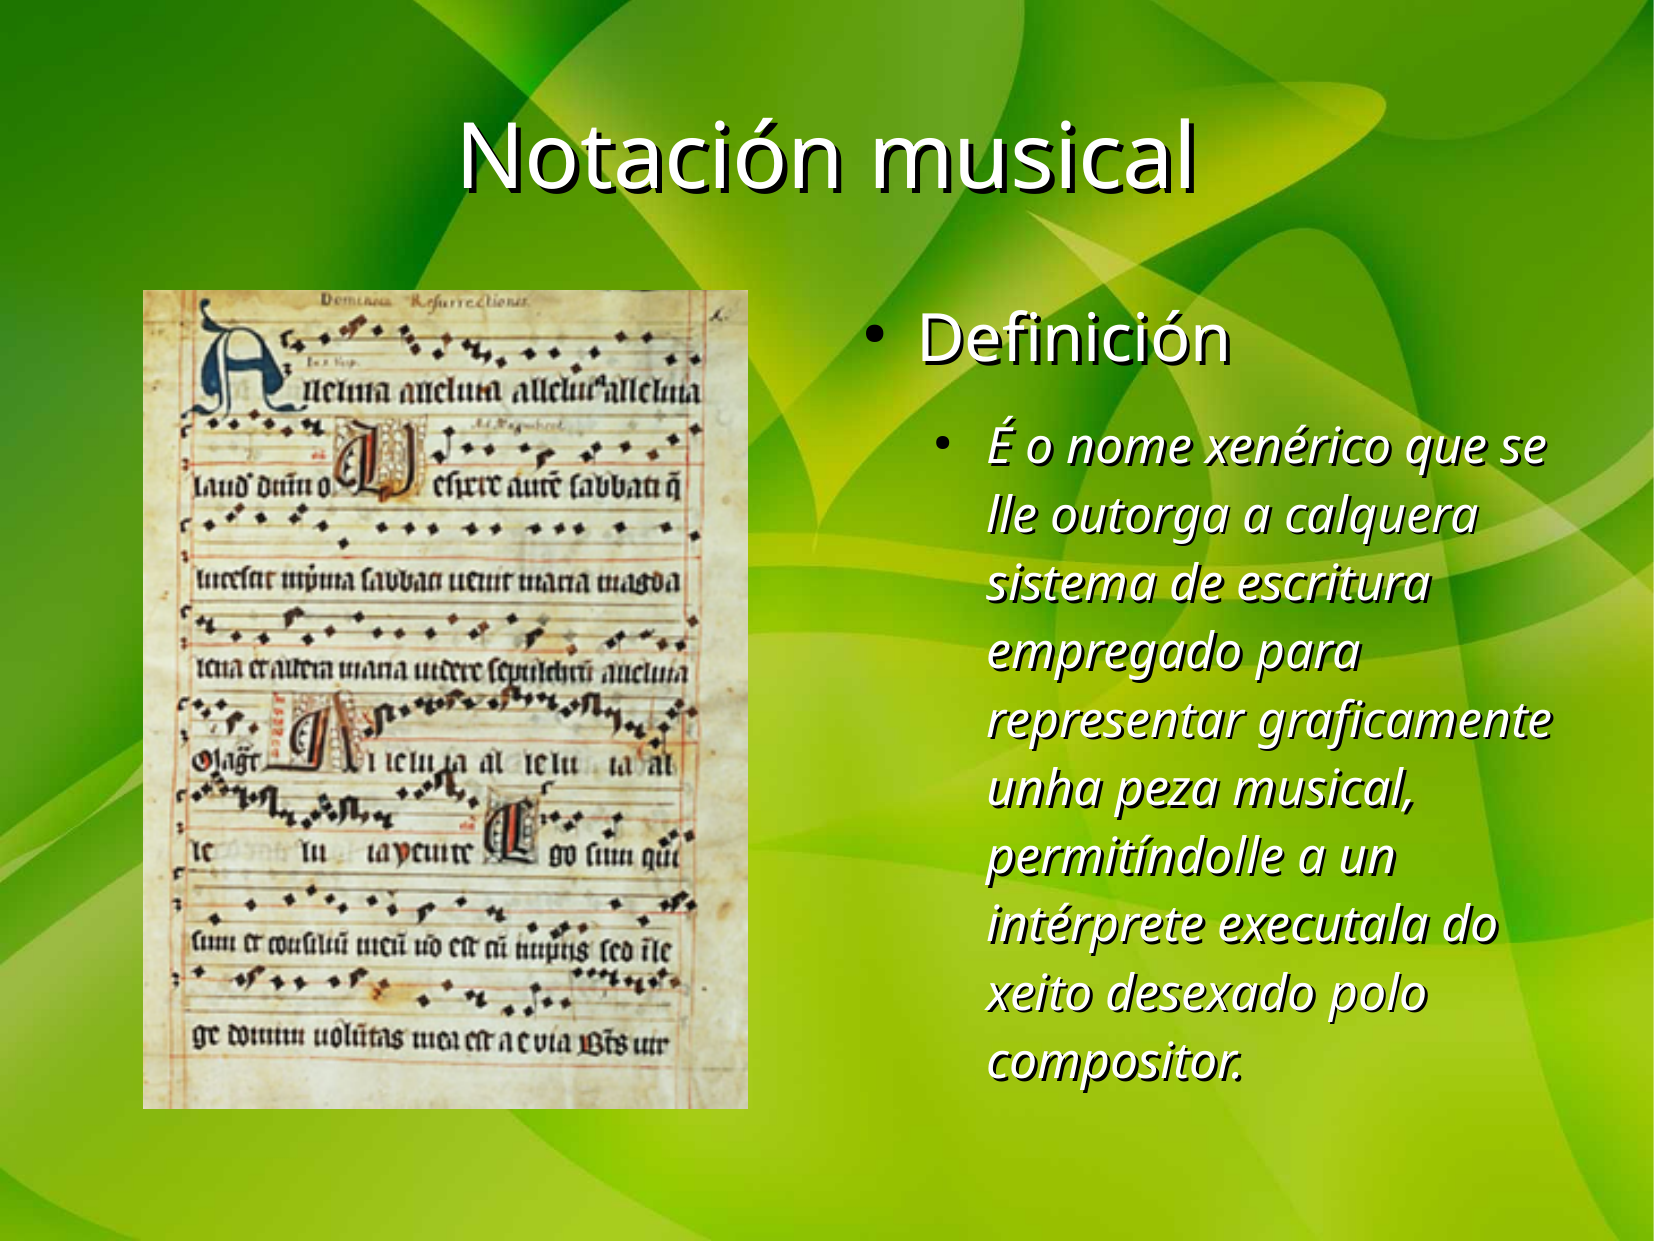

# Notación musical
Definición
É o nome xenérico que se lle outorga a calquera sistema de escritura empregado para representar graficamente unha peza musical, permitíndolle a un intérprete executala do xeito desexado polo compositor.